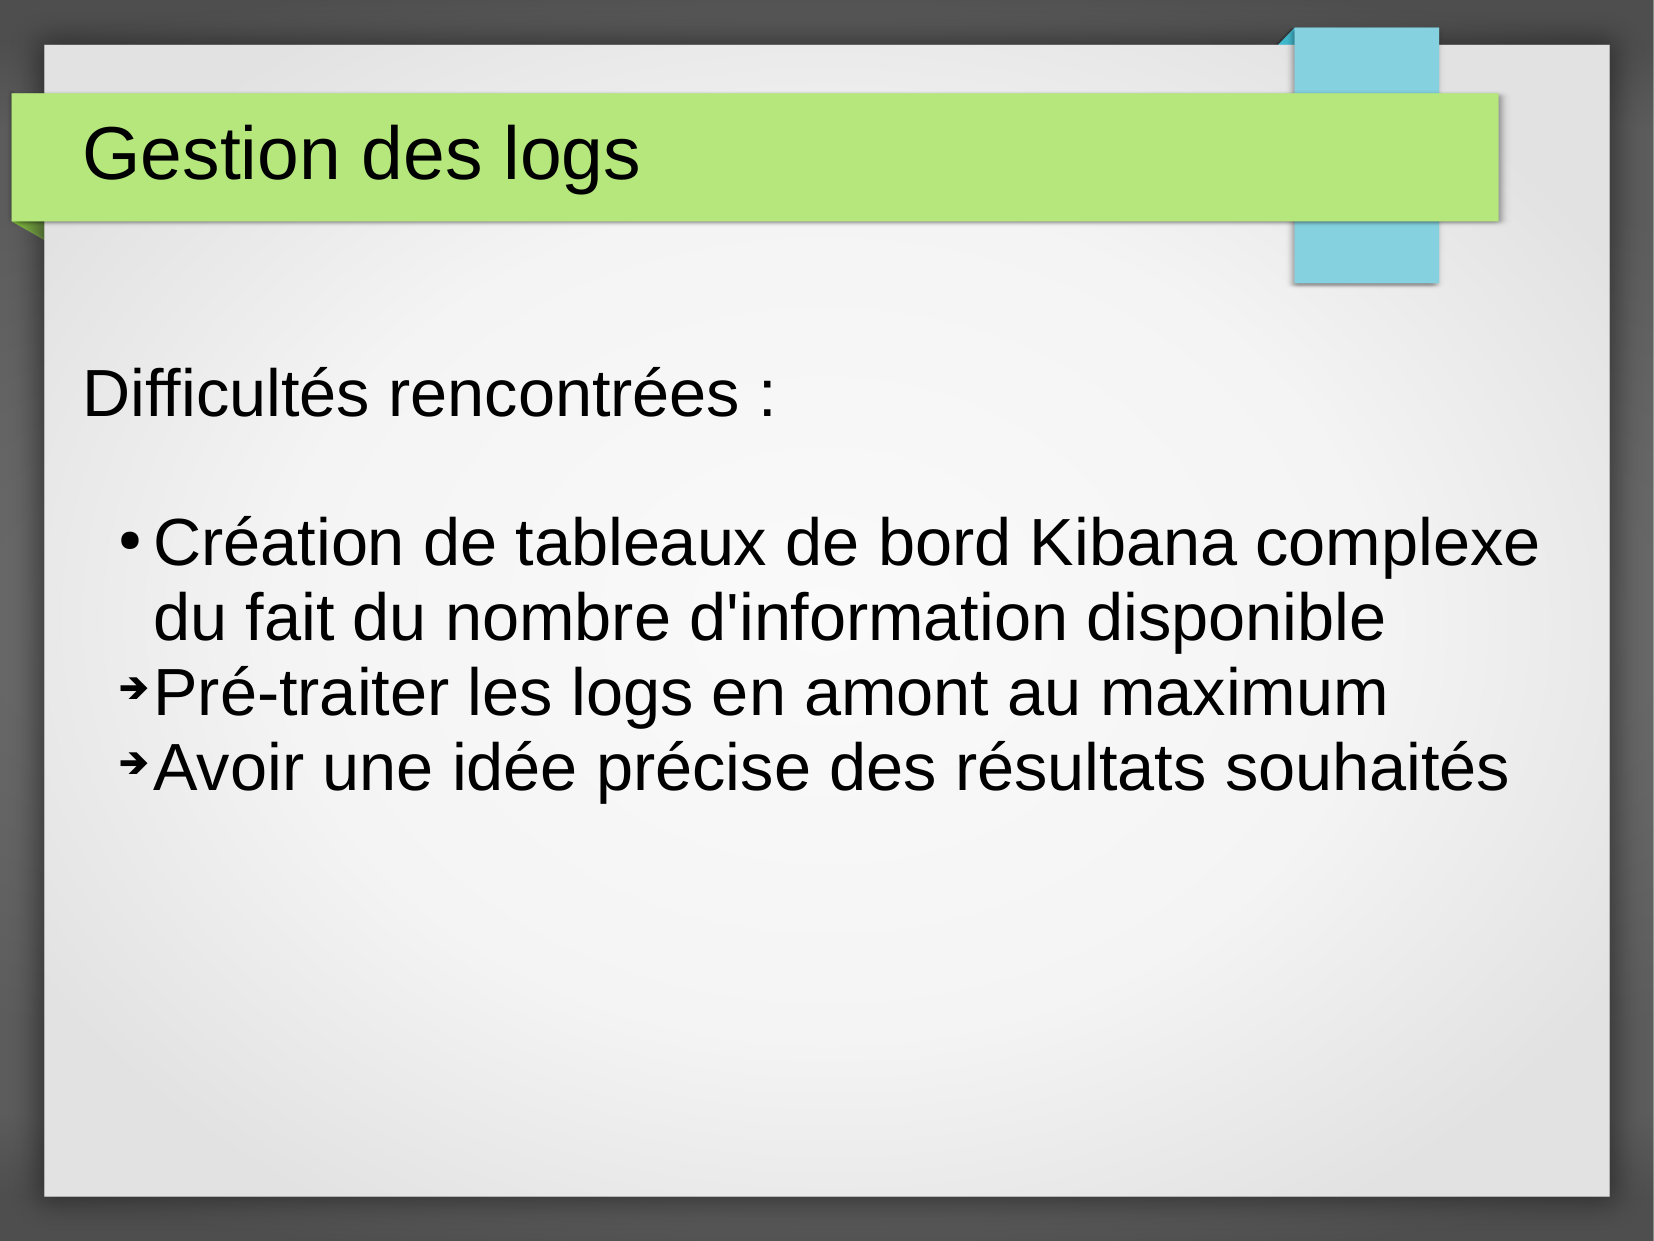

# Gestion des logs
Difficultés rencontrées :
Création de tableaux de bord Kibana complexe du fait du nombre d'information disponible
Pré-traiter les logs en amont au maximum
Avoir une idée précise des résultats souhaités